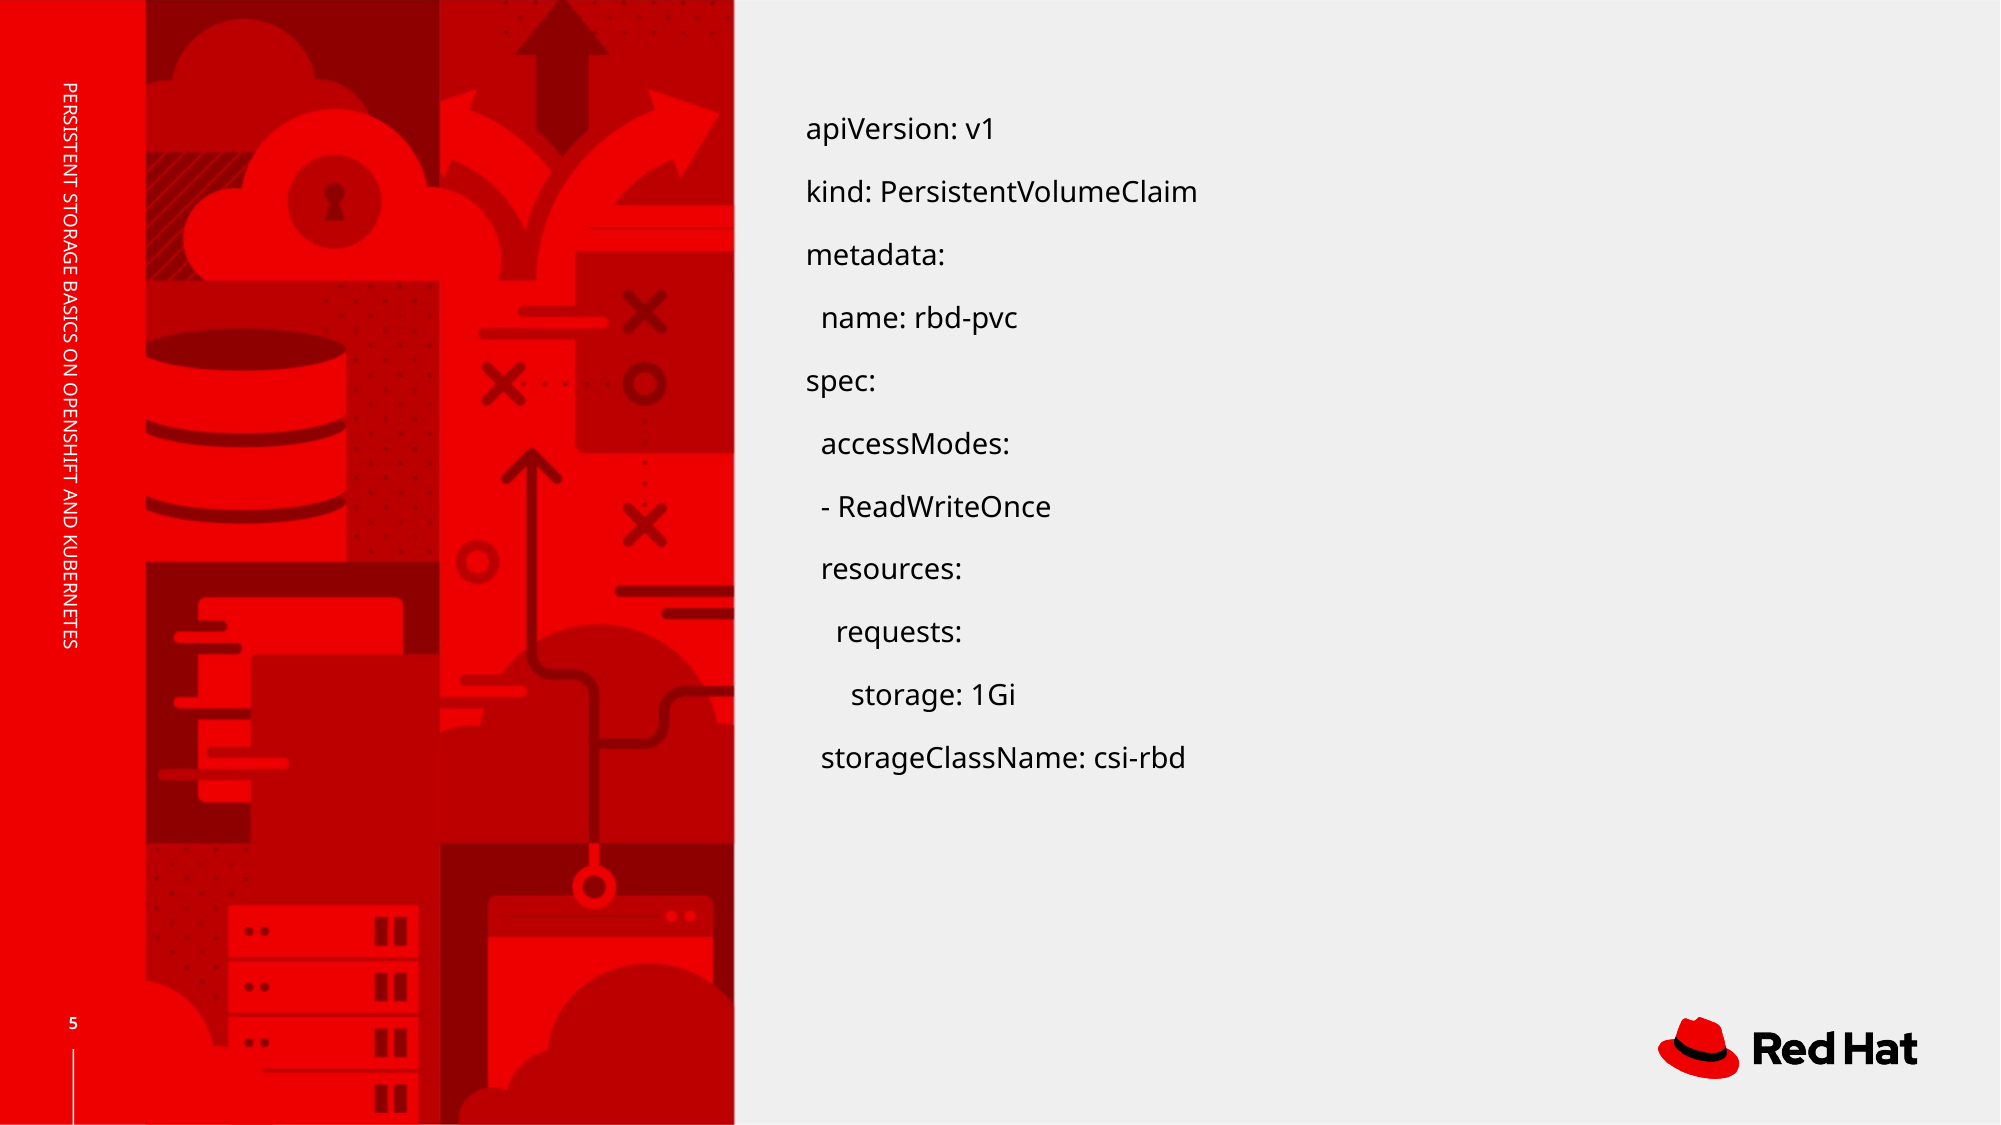

#
apiVersion: v1
kind: PersistentVolumeClaim
metadata:
 name: rbd-pvc
spec:
 accessModes:
 - ReadWriteOnce
 resources:
 requests:
 storage: 1Gi
 storageClassName: csi-rbd
PERSISTENT STORAGE BASICS ON OPENSHIFT AND KUBERNETES
5